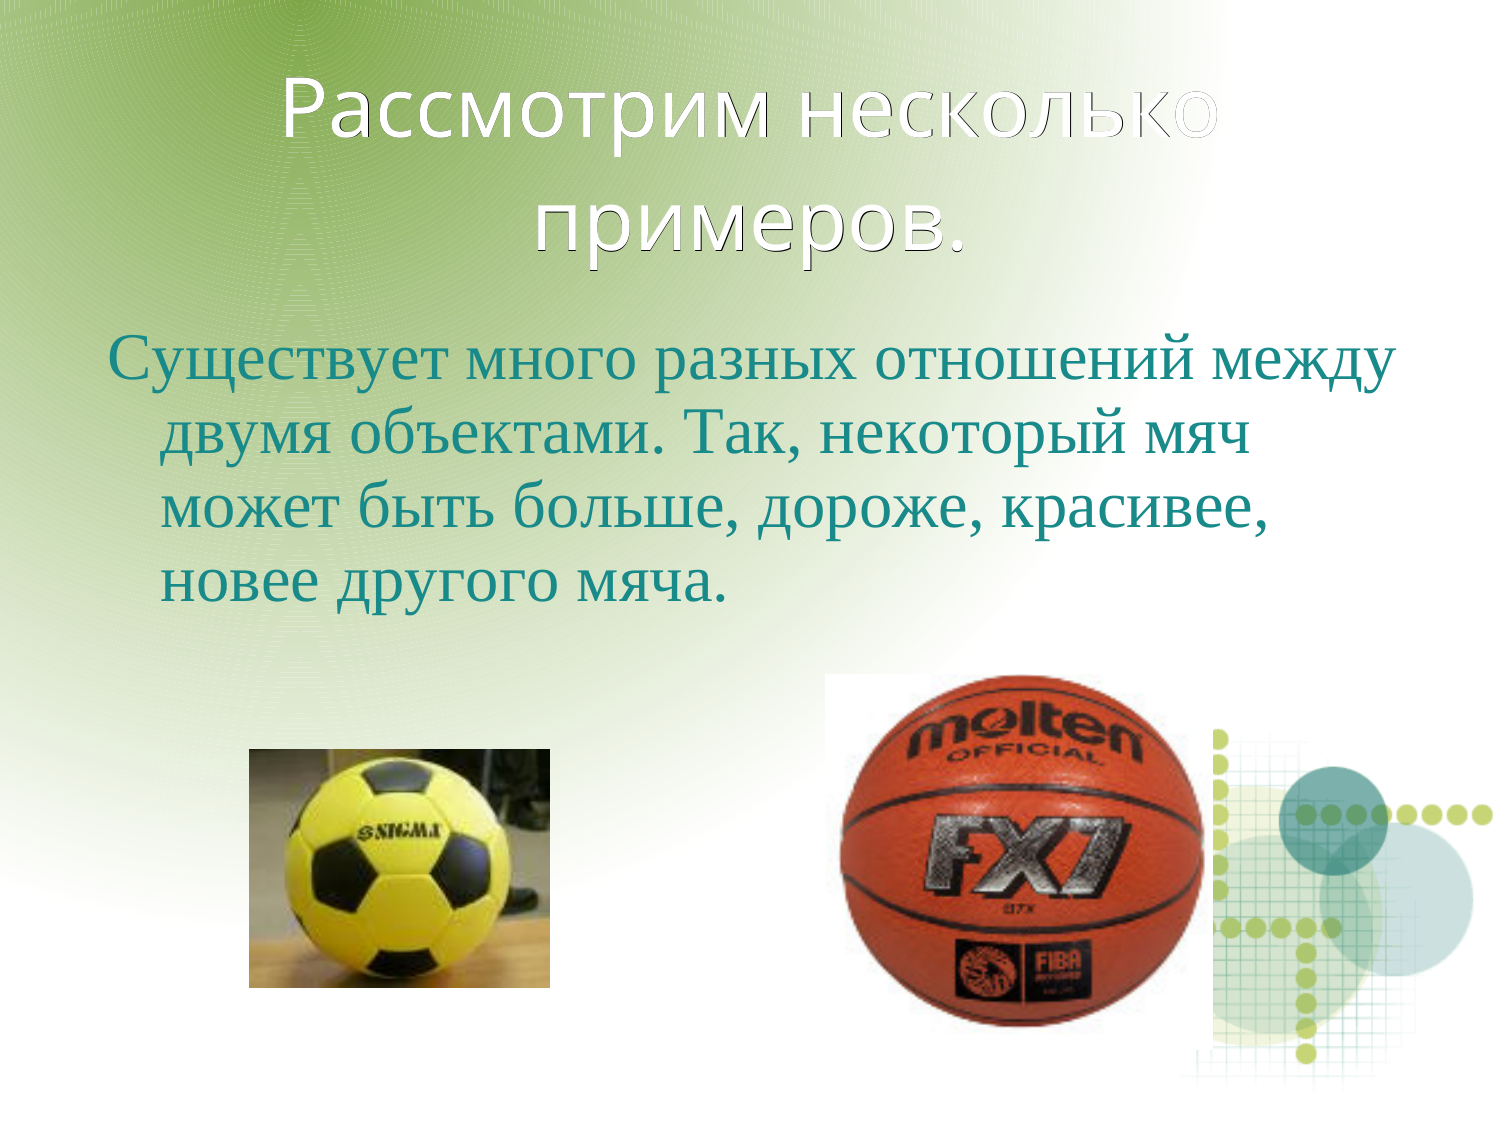

# Рассмотрим несколько примеров.
Существует много разных отношений между двумя объектами. Так, некоторый мяч может быть больше, дороже, красивее, новее другого мяча.